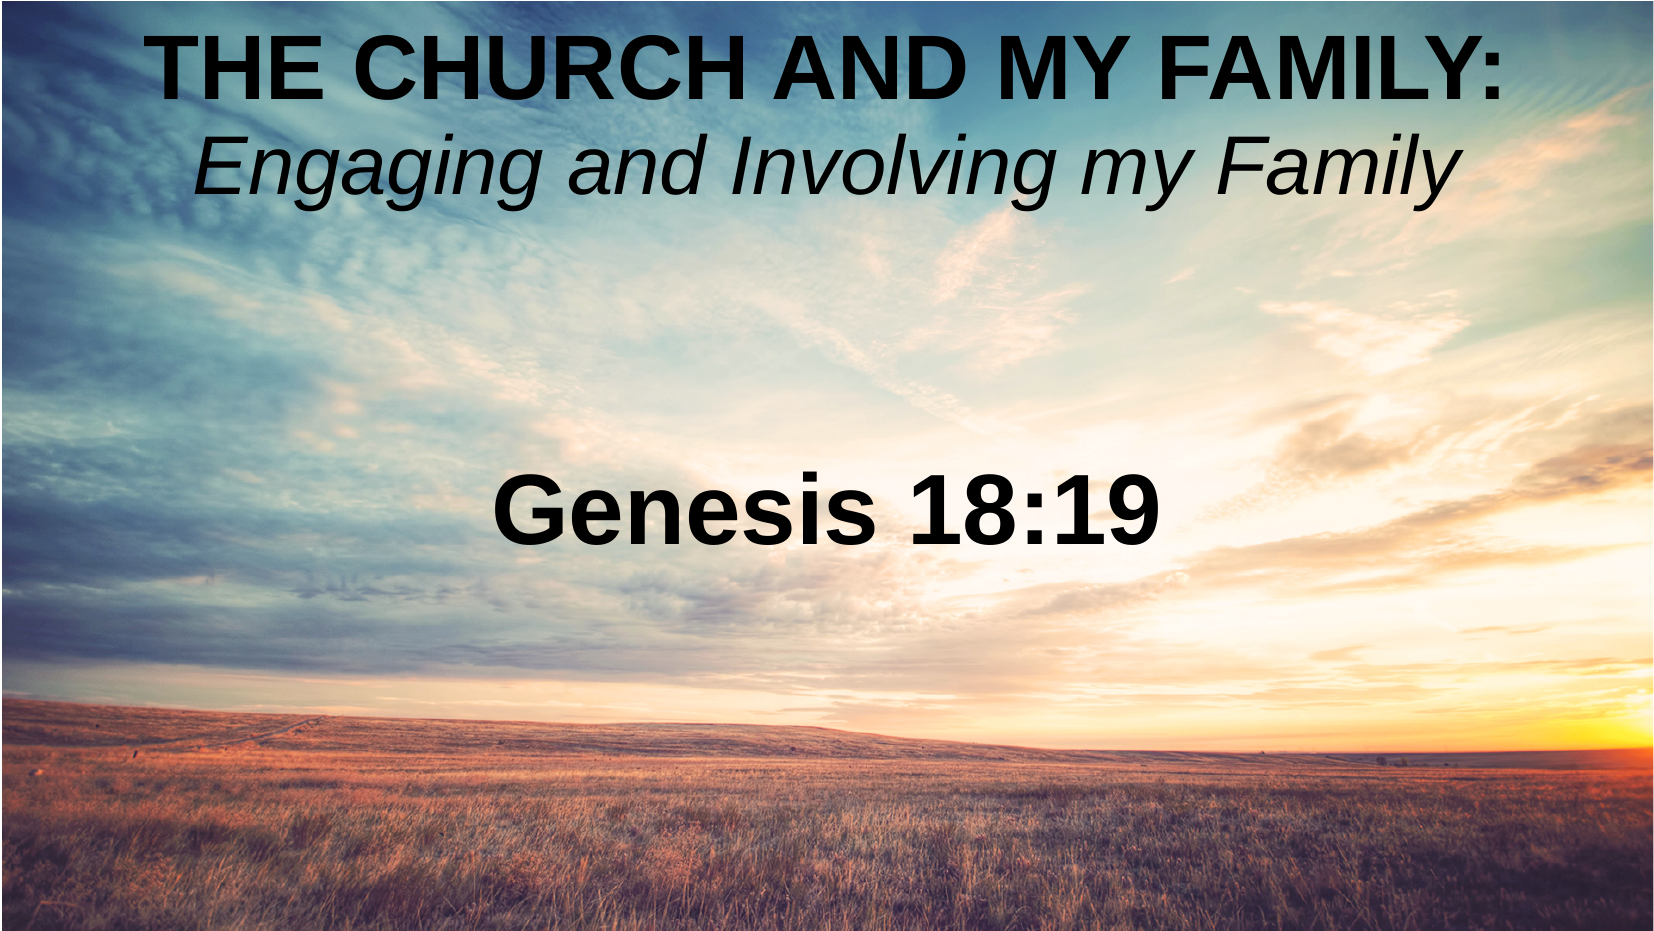

# THE CHURCH AND MY FAMILY: Engaging and Involving my Family
Genesis 18:19